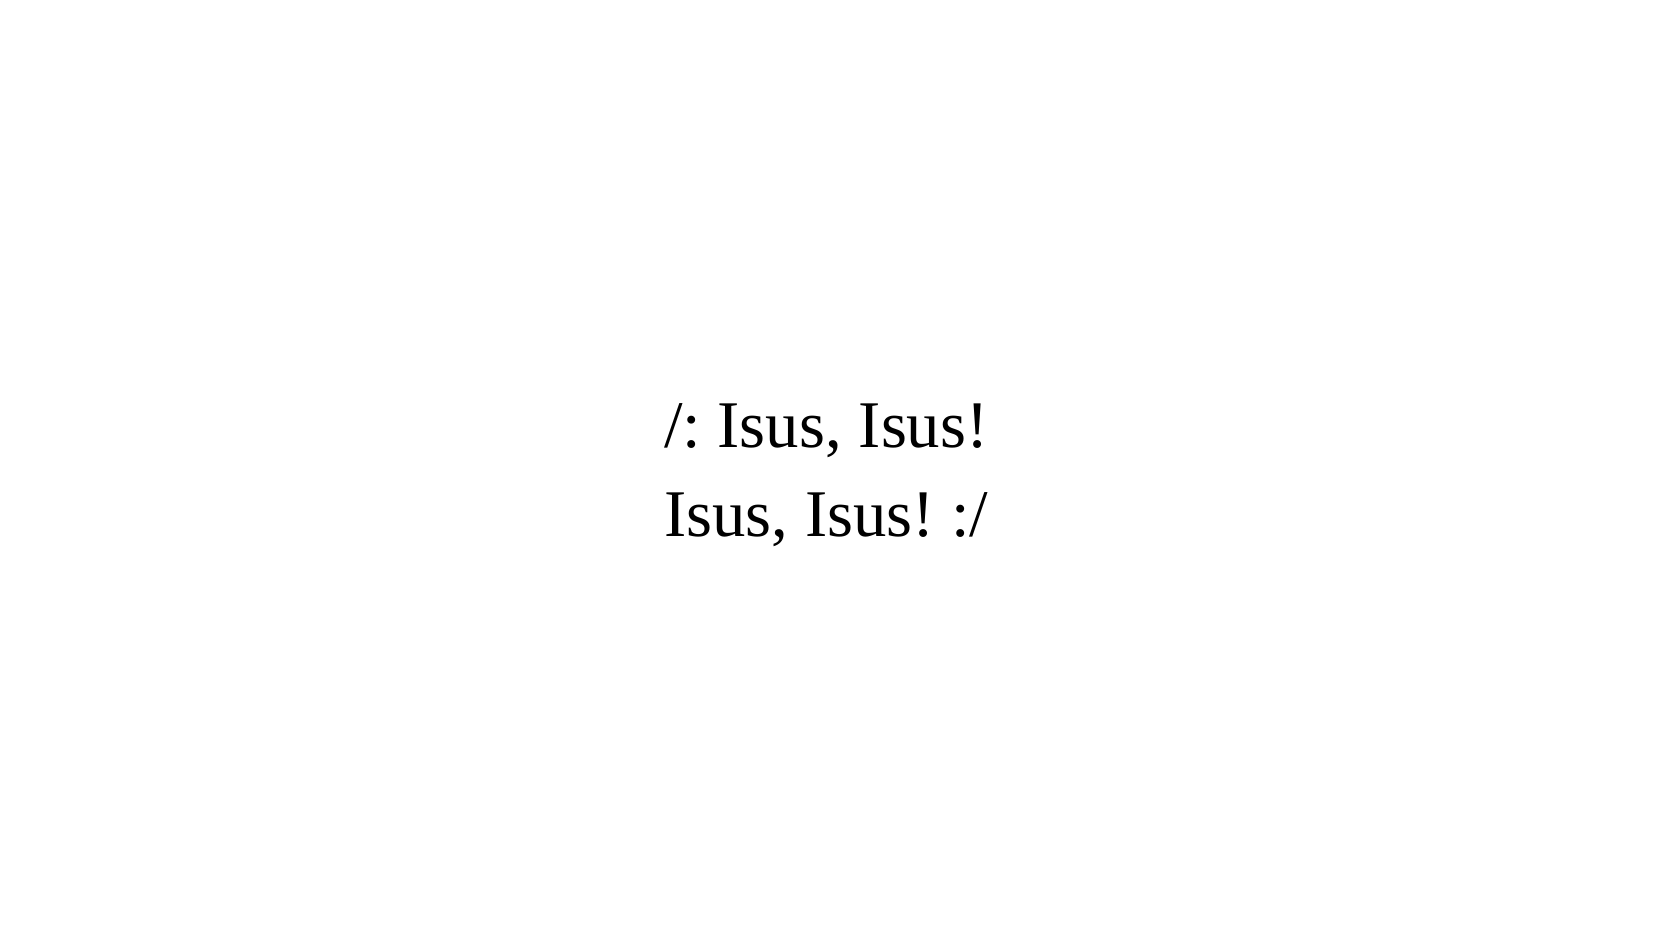

# /: Isus, Isus!
Isus, Isus! :/